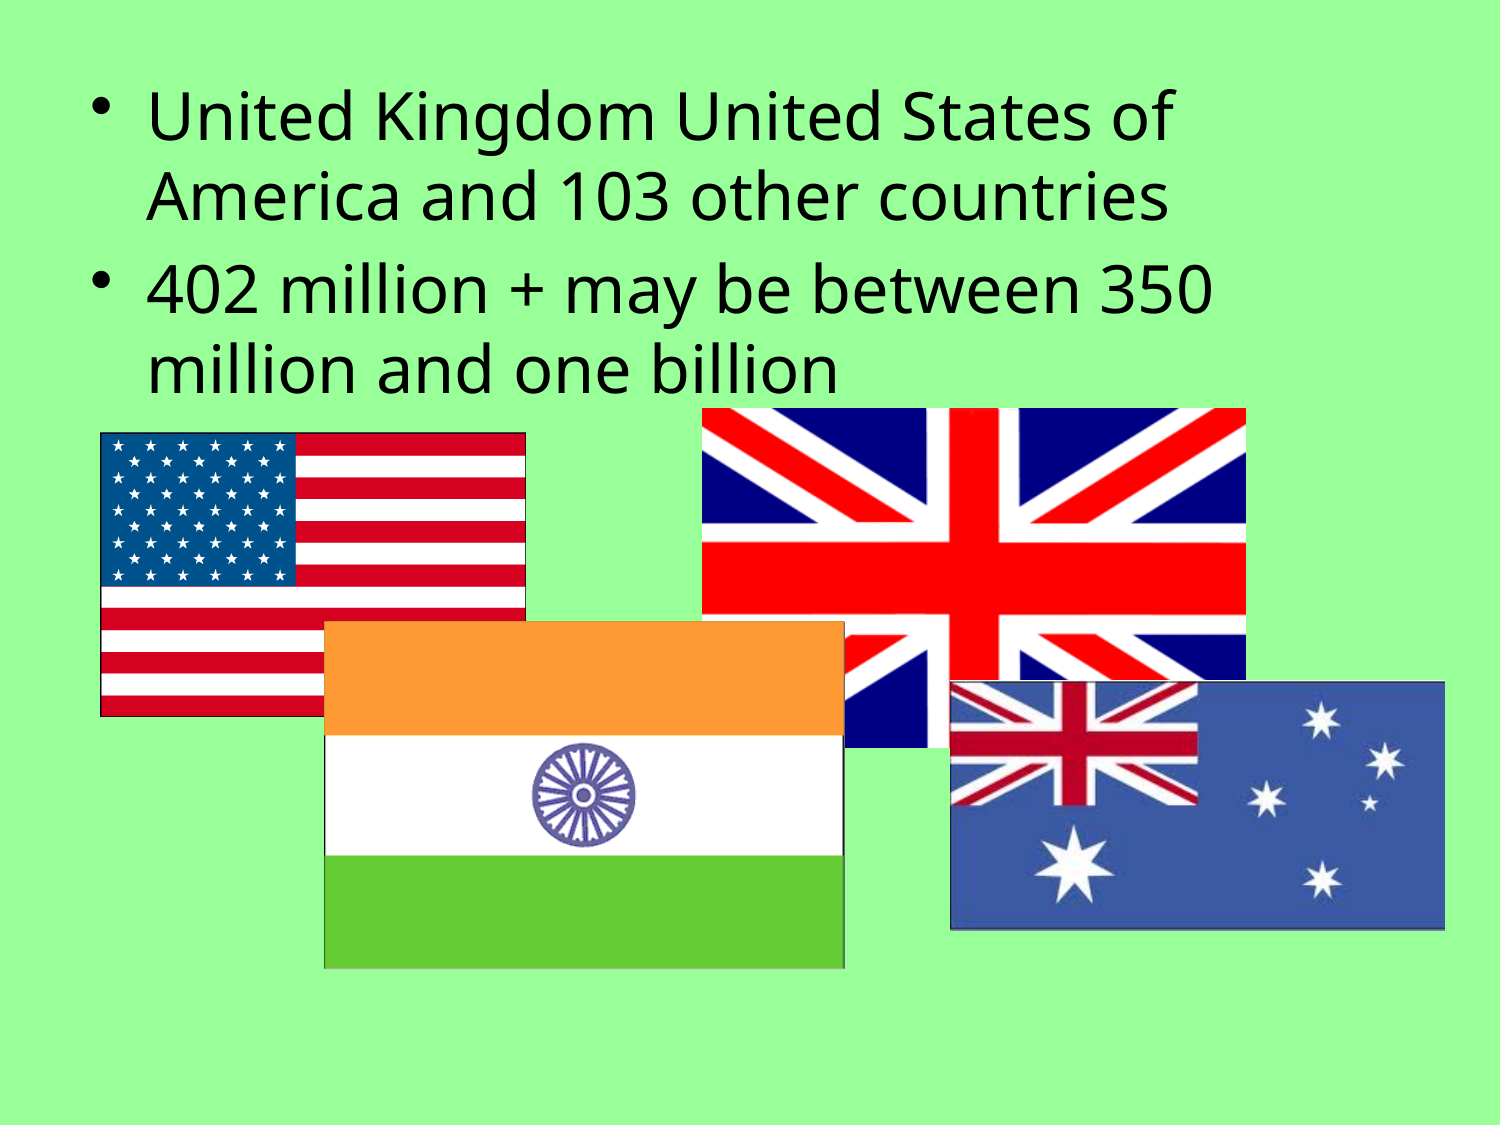

# United Kingdom United States of America and 103 other countries
402 million + may be between 350 million and one billion